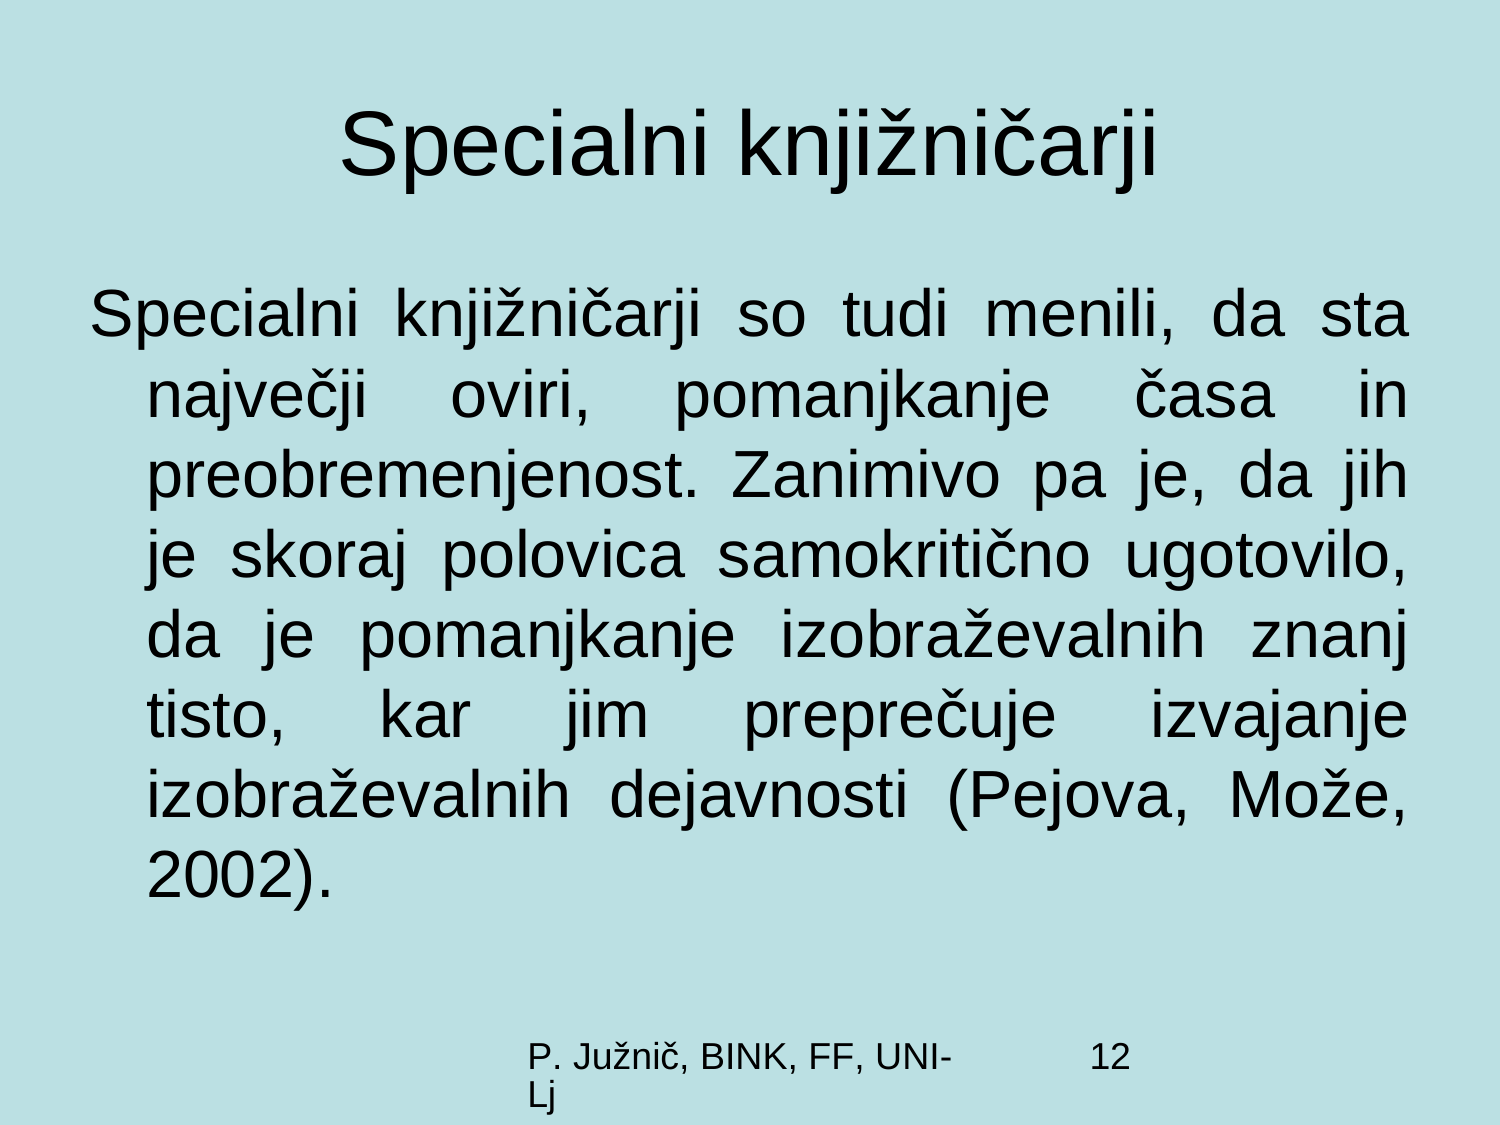

# Specialni knjižničarji
Specialni knjižničarji so tudi menili, da sta največji oviri, pomanjkanje časa in preobremenjenost. Zanimivo pa je, da jih je skoraj polovica samokritično ugotovilo, da je pomanjkanje izobraževalnih znanj tisto, kar jim preprečuje izvajanje izobraževalnih dejavnosti (Pejova, Može, 2002).
P. Južnič, BINK, FF, UNI-Lj
12